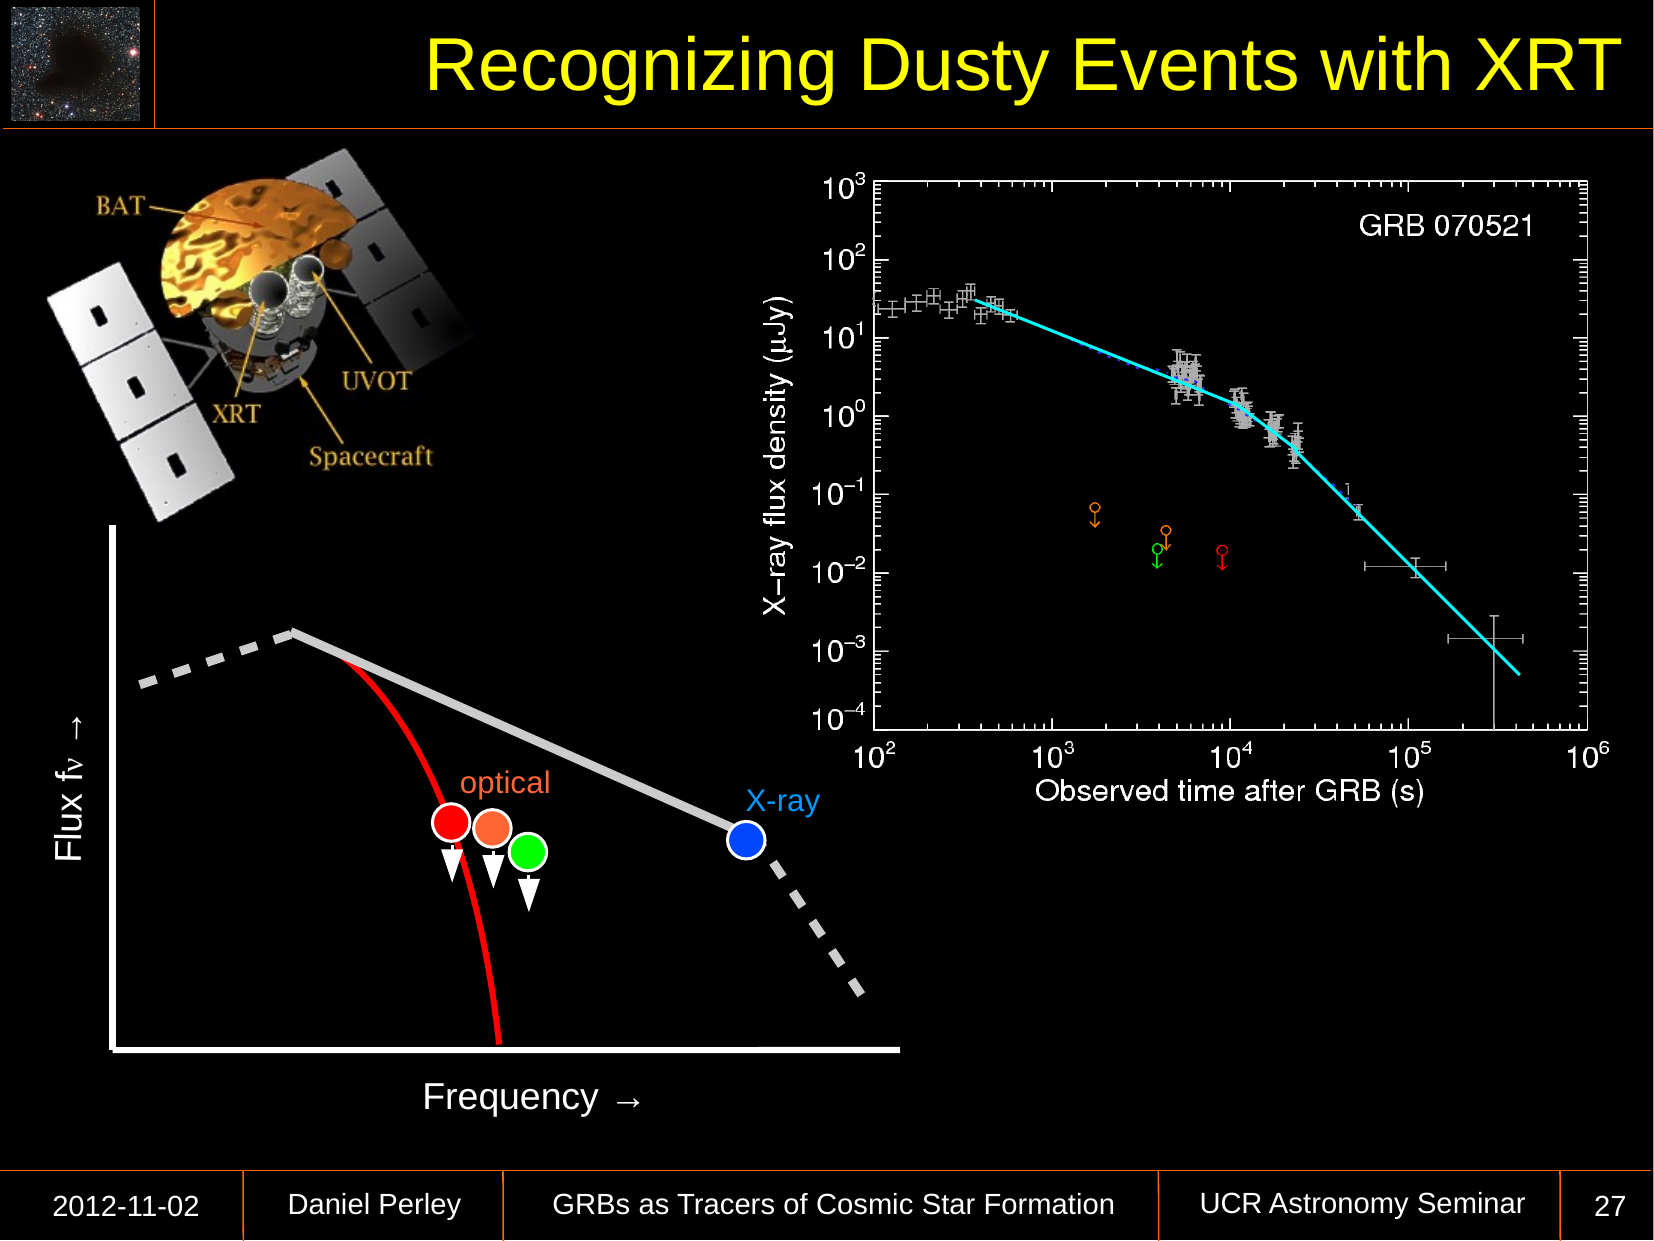

# Recognizing Dusty Events with XRT
Flux fν →
optical
X-ray
Frequency →
2012-11-02
27